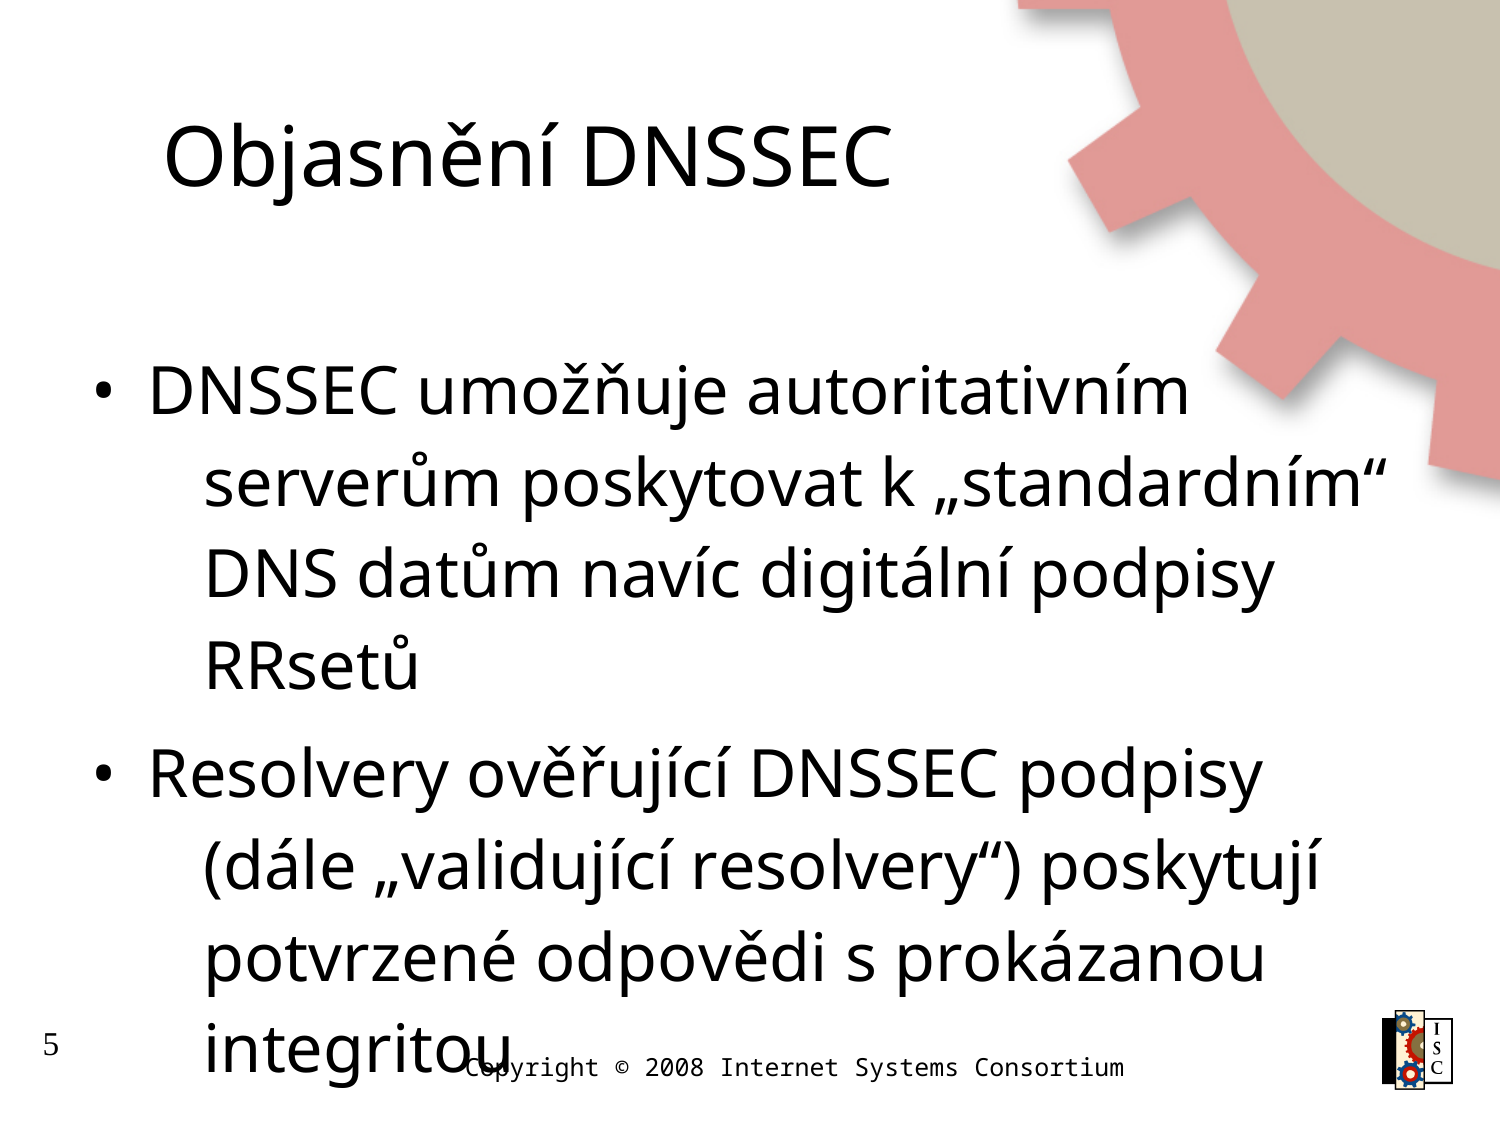

# Objasnění DNSSEC
DNSSEC umožňuje autoritativním serverům poskytovat k „standardním“ DNS datům navíc digitální podpisy RRsetů
Resolvery ověřující DNSSEC podpisy (dále „validující resolvery“) poskytují potvrzené odpovědi s prokázanou integritou